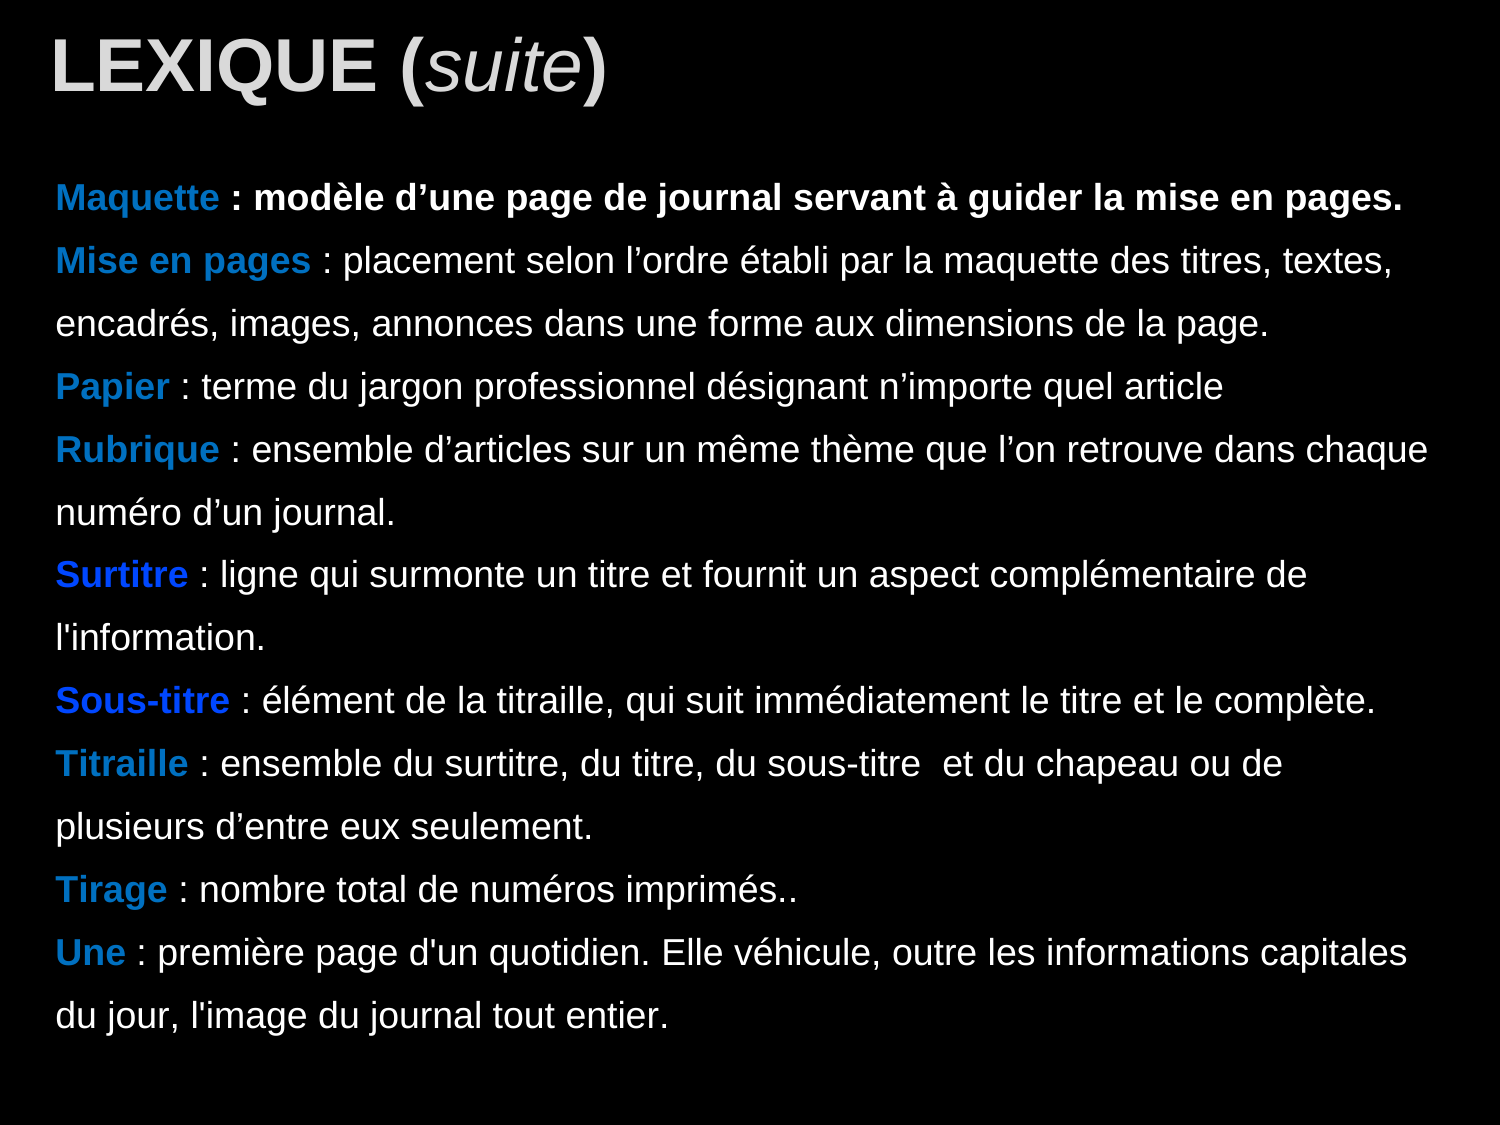

# LEXIQUE (suite)
Maquette : modèle d’une page de journal servant à guider la mise en pages.
Mise en pages : placement selon l’ordre établi par la maquette des titres, textes, encadrés, images, annonces dans une forme aux dimensions de la page.
Papier : terme du jargon professionnel désignant n’importe quel article
Rubrique : ensemble d’articles sur un même thème que l’on retrouve dans chaque numéro d’un journal.
Surtitre : ligne qui surmonte un titre et fournit un aspect complémentaire de l'information.
Sous-titre : élément de la titraille, qui suit immédiatement le titre et le complète.
Titraille : ensemble du surtitre, du titre, du sous-titre et du chapeau ou de plusieurs d’entre eux seulement.
Tirage : nombre total de numéros imprimés..
Une : première page d'un quotidien. Elle véhicule, outre les informations capitales du jour, l'image du journal tout entier.